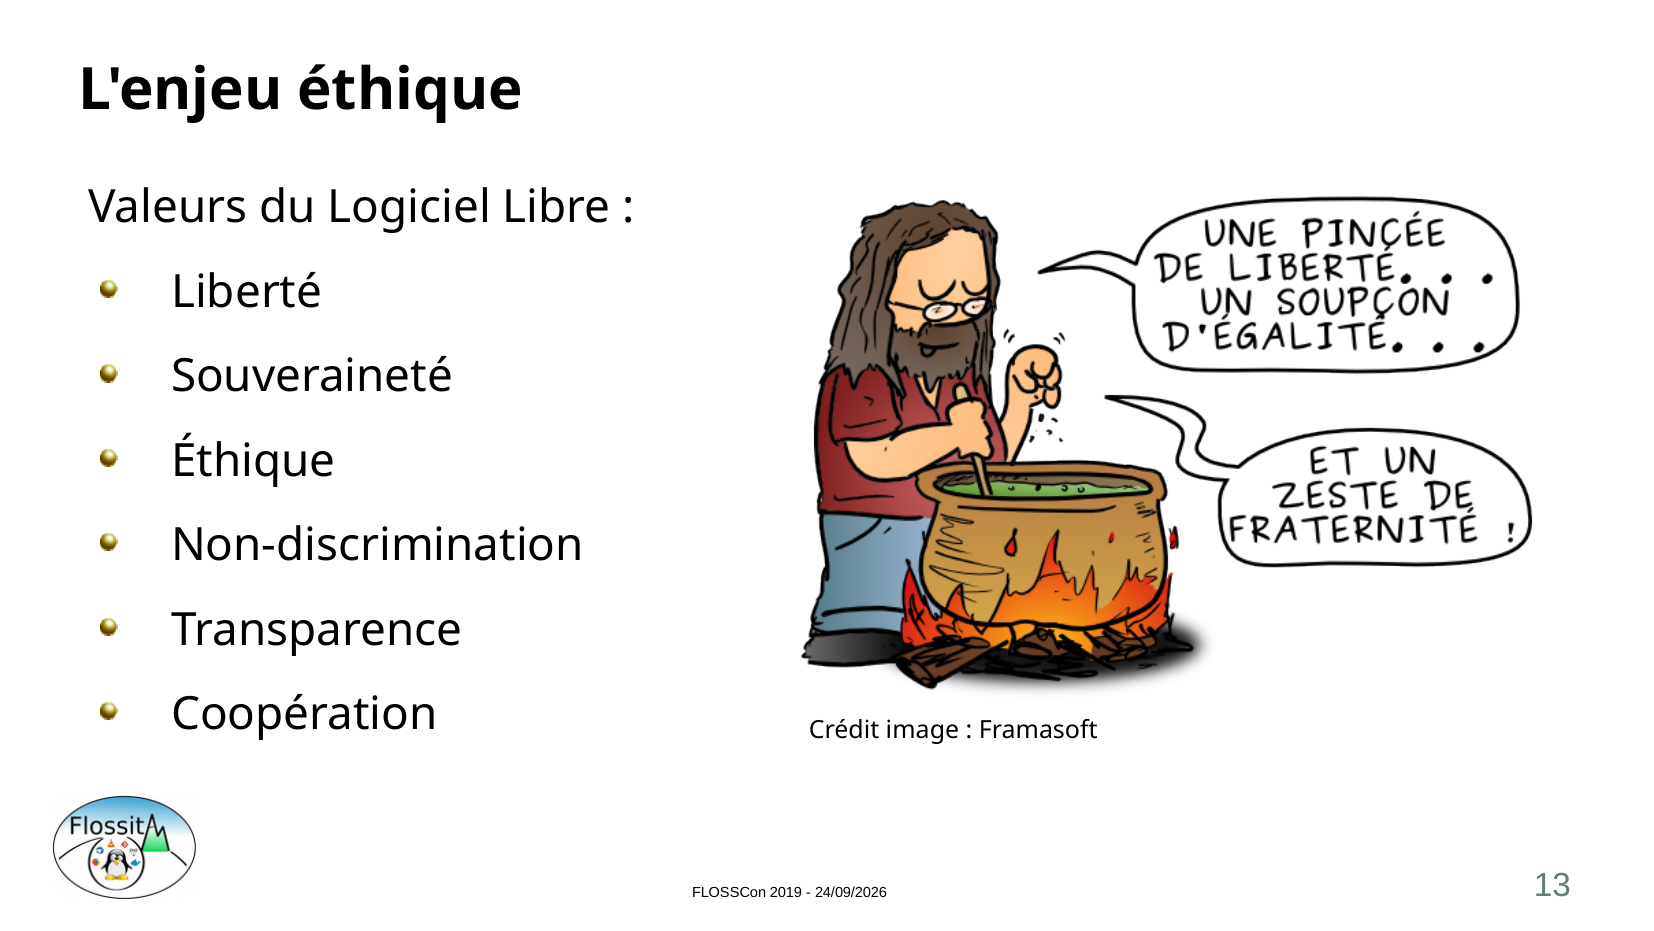

L'enjeu éthique
# Valeurs du Logiciel Libre :
Liberté
Souveraineté
Éthique
Non-discrimination
Transparence
Coopération
Crédit image : Framasoft
13